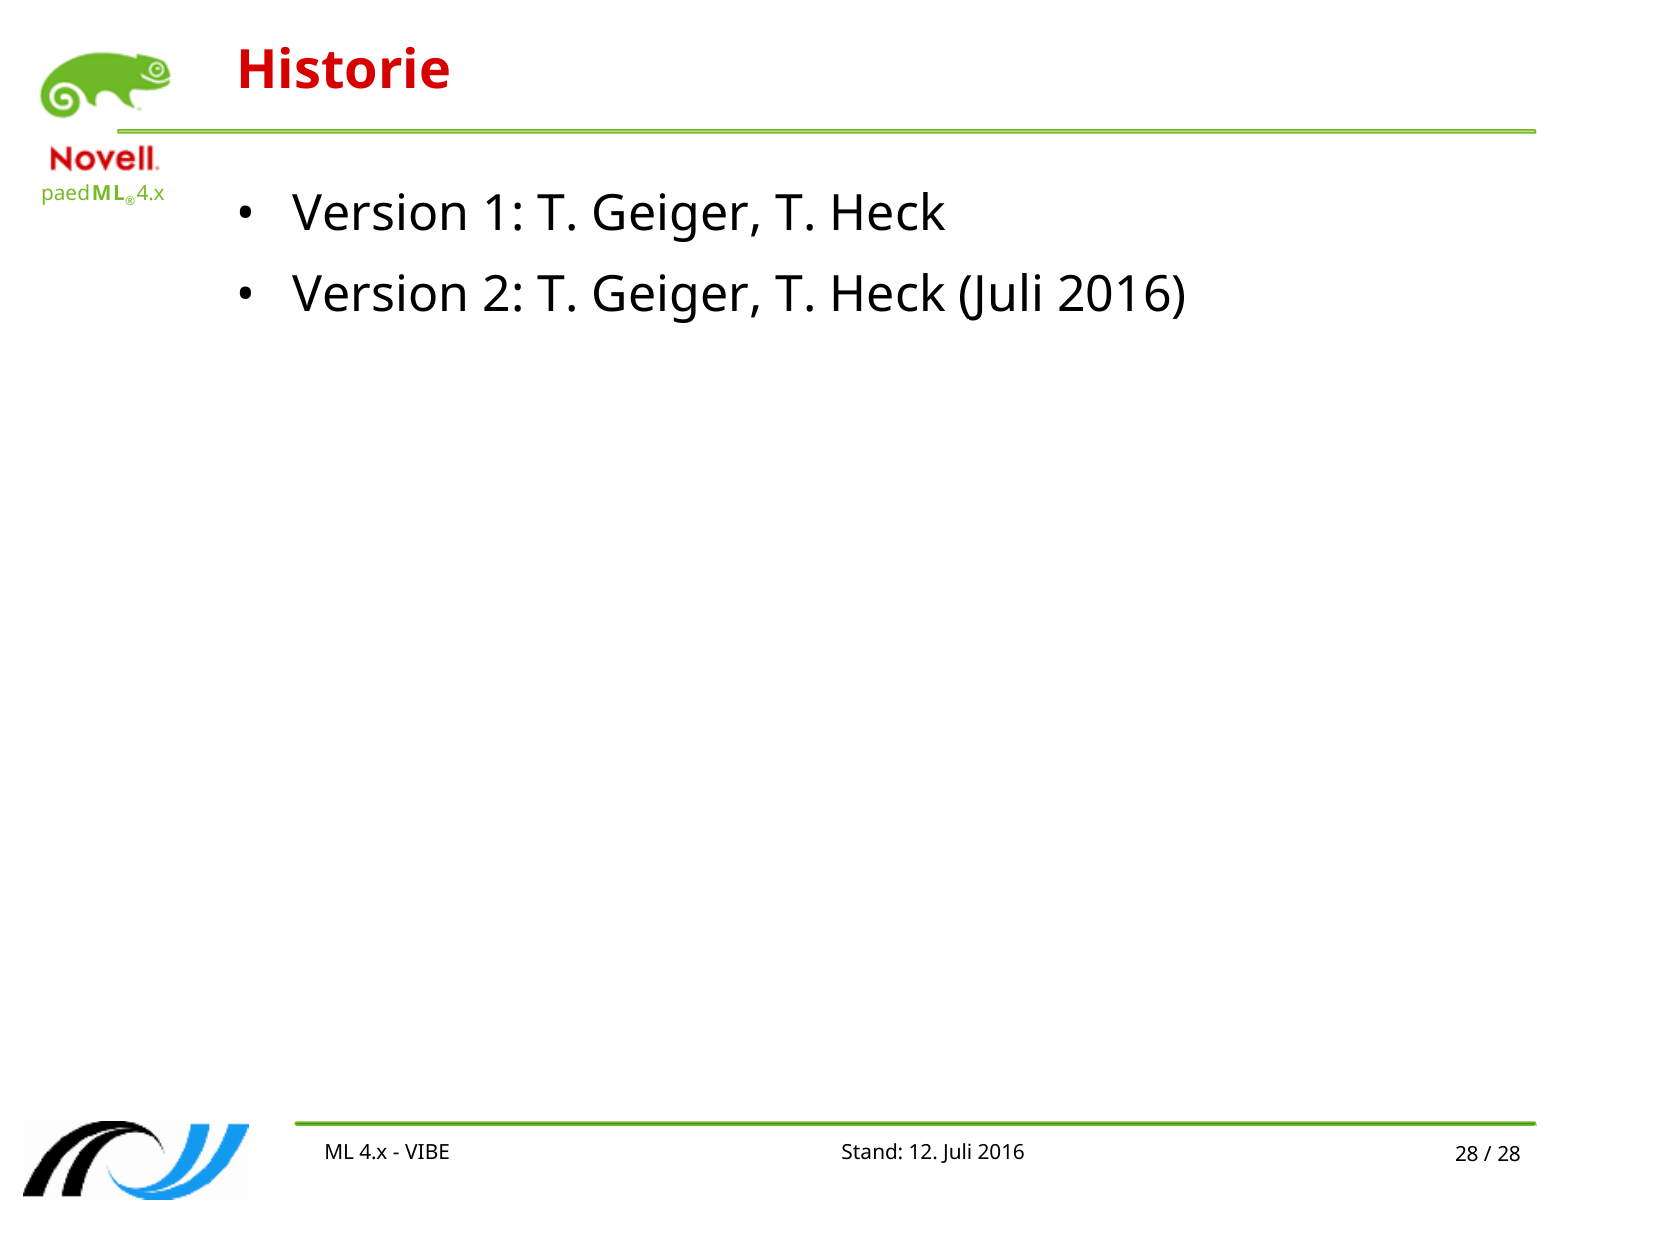

# Historie
Version 1: T. Geiger, T. Heck
Version 2: T. Geiger, T. Heck (Juli 2016)
ML 4.x - VIBE
12. Juli 2016
28